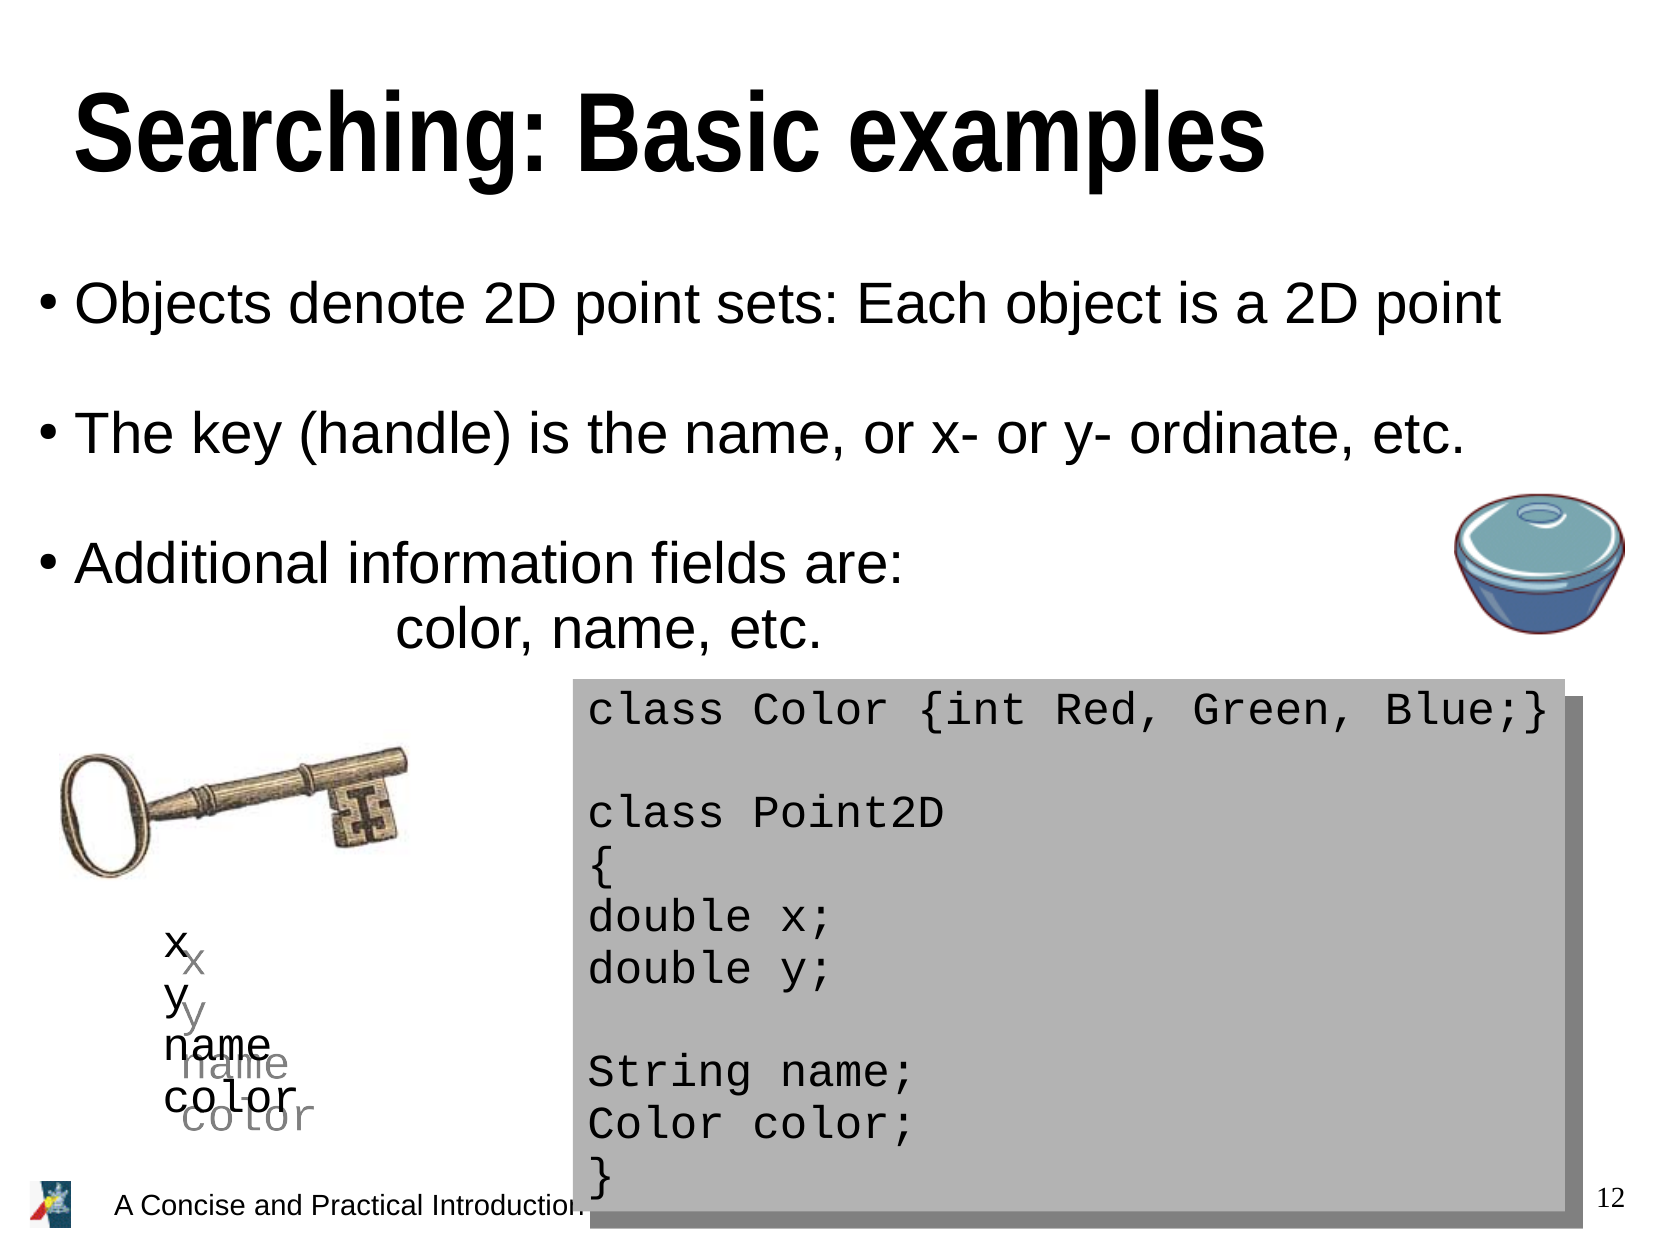

Searching: Basic examples
 Objects denote 2D point sets: Each object is a 2D point
 The key (handle) is the name, or x- or y- ordinate, etc.
 Additional information fields are:
	color, name, etc.
class Color {int Red, Green, Blue;}
class Point2D
{
double x;
double y;
String name;
Color color;
}
x
y
name
color